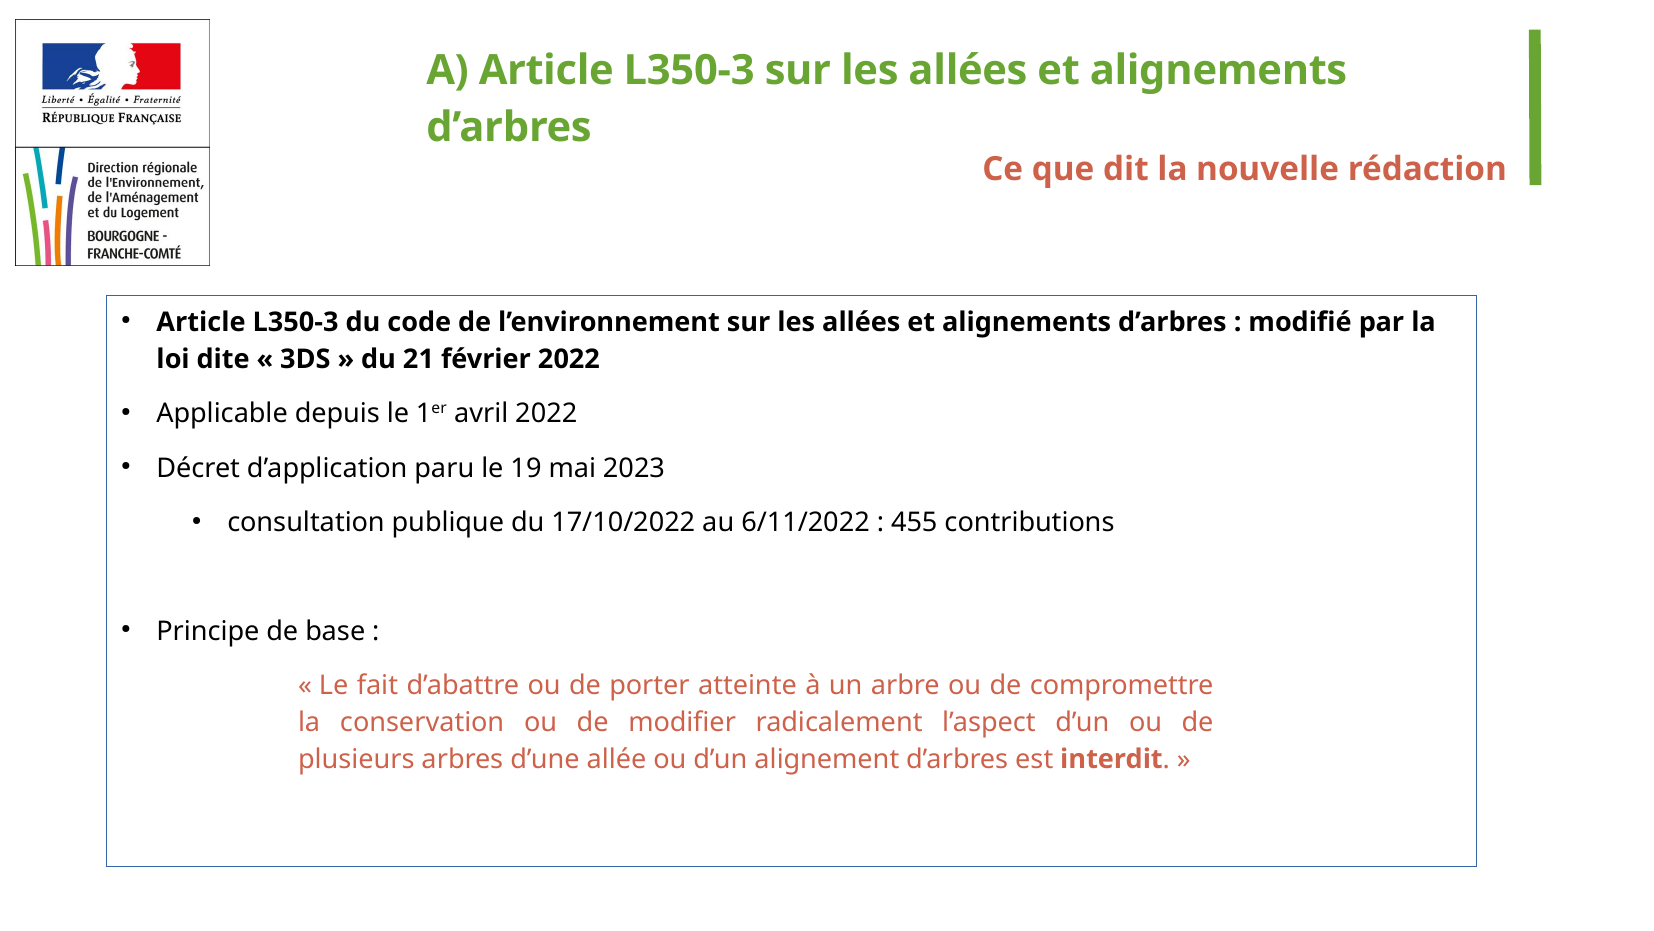

A) Article L350-3 sur les allées et alignements d’arbres
Ce que dit la nouvelle rédaction
Article L350-3 du code de l’environnement sur les allées et alignements d’arbres : modifié par la loi dite « 3DS » du 21 février 2022
Applicable depuis le 1er avril 2022
Décret d’application paru le 19 mai 2023
consultation publique du 17/10/2022 au 6/11/2022 : 455 contributions
Principe de base :
« Le fait d’abattre ou de porter atteinte à un arbre ou de compromettre la conservation ou de modifier radicalement l’aspect d’un ou de plusieurs arbres d’une allée ou d’un alignement d’arbres est interdit. »